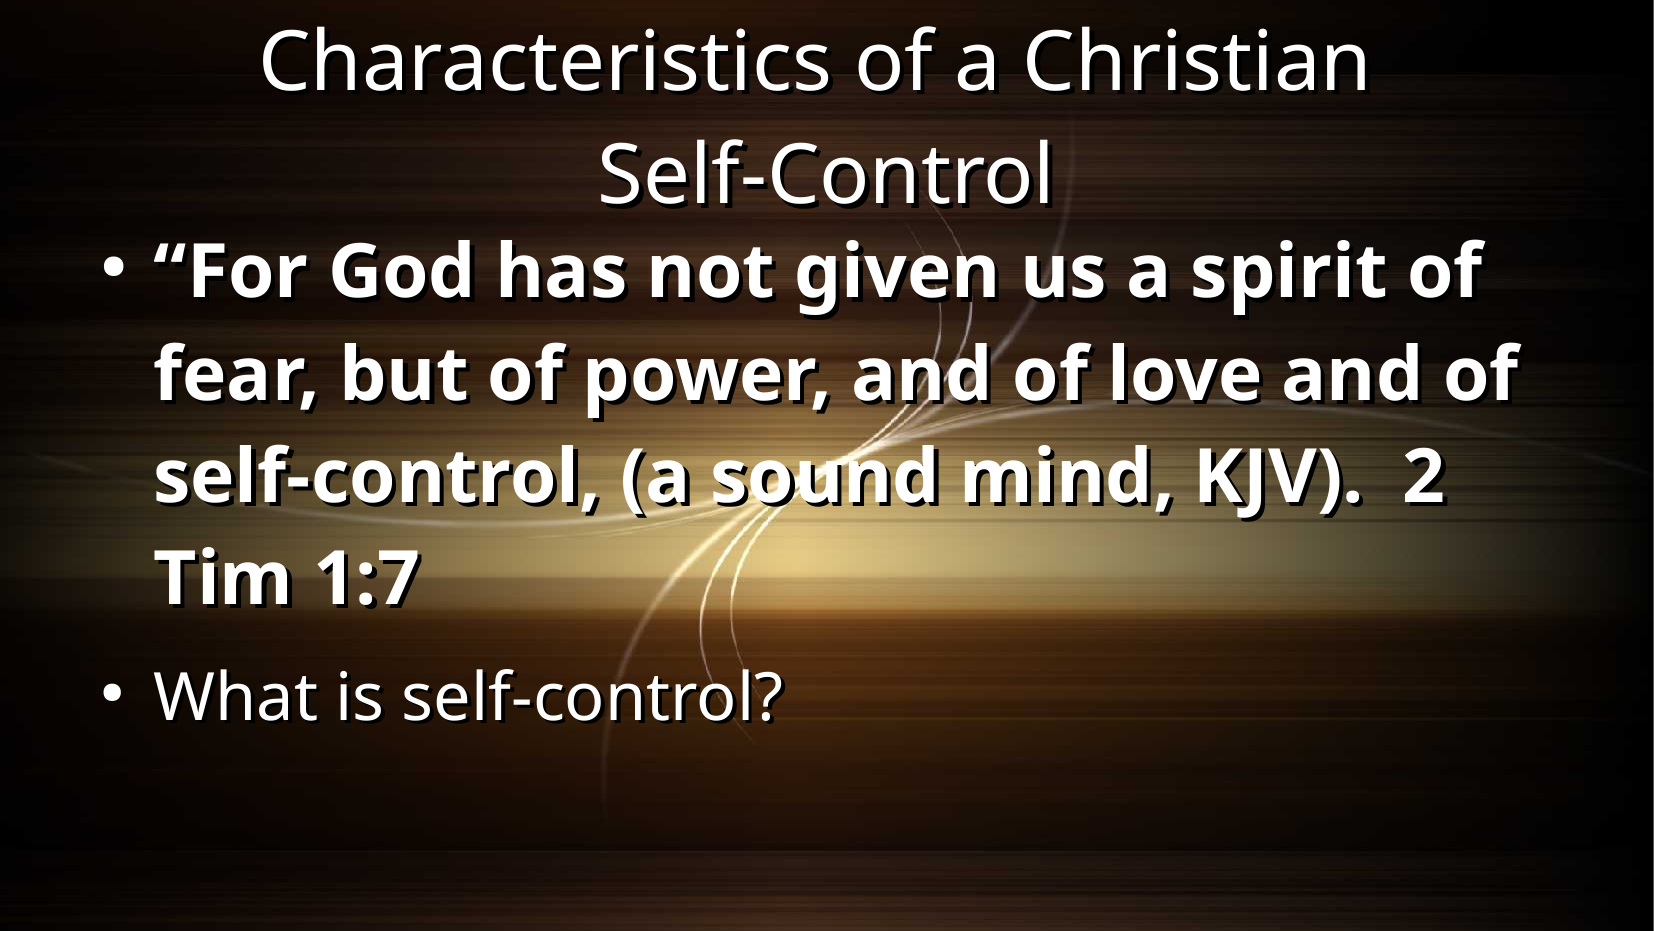

# Characteristics of a Christian Self-Control
“For God has not given us a spirit of fear, but of power, and of love and of self-control, (a sound mind, KJV). 2 Tim 1:7
What is self-control?